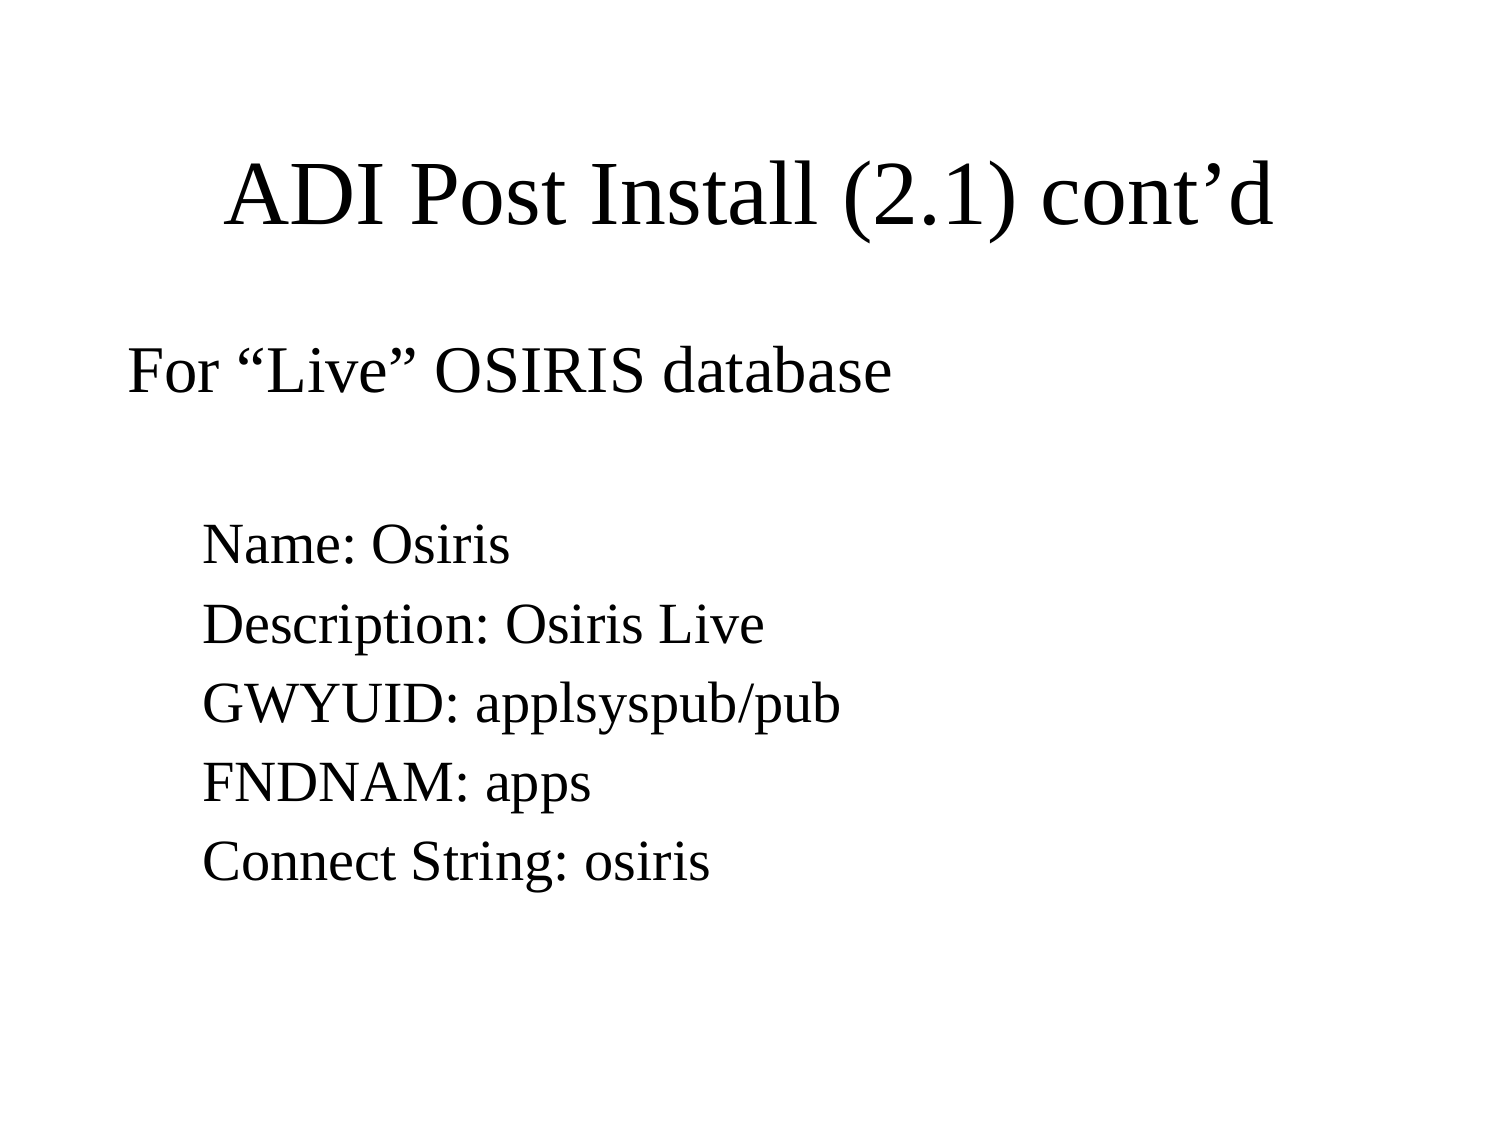

# ADI Post Install (2.1) cont’d
For “Live” OSIRIS database
Name: Osiris
Description: Osiris Live
GWYUID: applsyspub/pub
FNDNAM: apps
Connect String: osiris